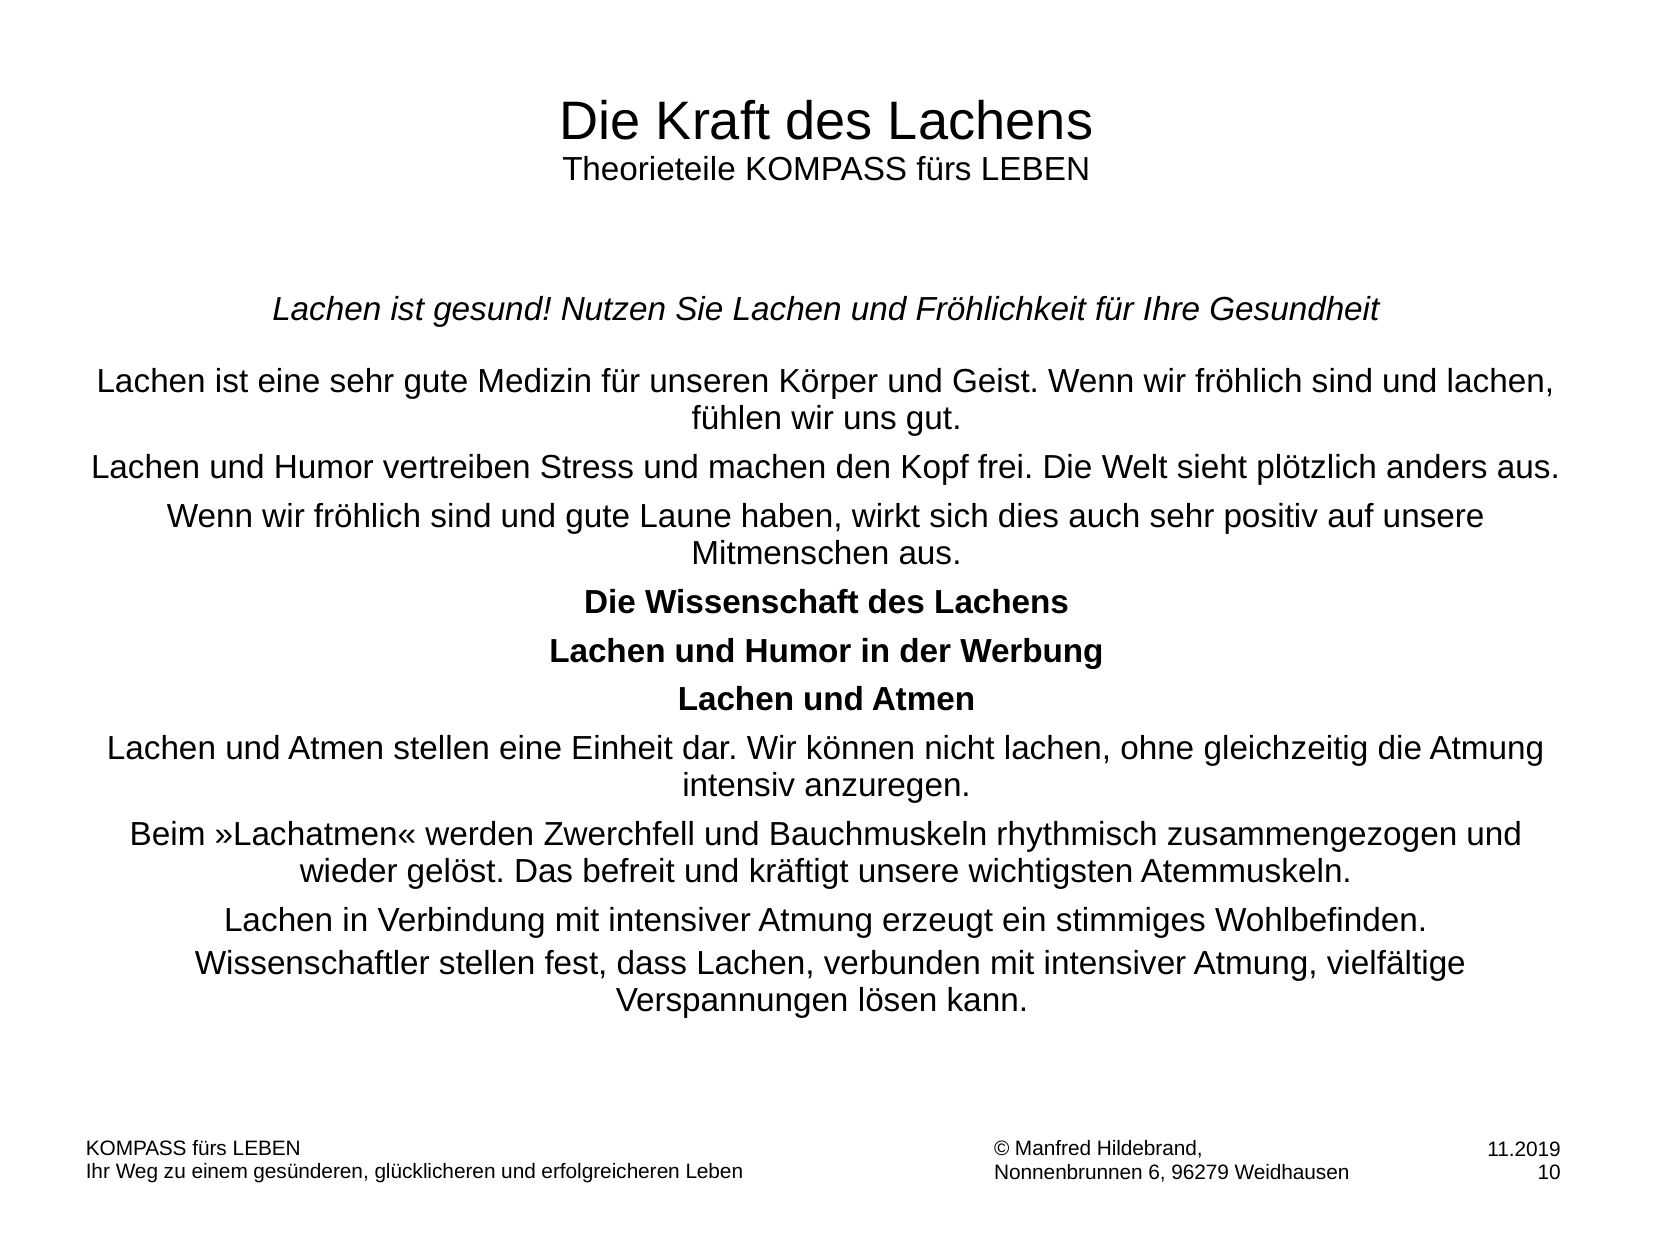

# Die Kraft des Lachens Theorieteile KOMPASS fürs LEBEN
Lachen ist gesund! Nutzen Sie Lachen und Fröhlichkeit für Ihre Gesundheit
Lachen ist eine sehr gute Medizin für unseren Körper und Geist. Wenn wir fröhlich sind und lachen, fühlen wir uns gut.
Lachen und Humor vertreiben Stress und machen den Kopf frei. Die Welt sieht plötzlich anders aus.
Wenn wir fröhlich sind und gute Laune haben, wirkt sich dies auch sehr positiv auf unsere Mitmenschen aus.
Die Wissenschaft des Lachens
Lachen und Humor in der Werbung
Lachen und Atmen
Lachen und Atmen stellen eine Einheit dar. Wir können nicht lachen, ohne gleichzeitig die Atmung intensiv anzuregen.
Beim »Lachatmen« werden Zwerchfell und Bauchmuskeln rhythmisch zusammengezogen und wieder gelöst. Das befreit und kräftigt unsere wichtigsten Atemmuskeln.
Lachen in Verbindung mit intensiver Atmung erzeugt ein stimmiges Wohlbefinden.
 Wissenschaftler stellen fest, dass Lachen, verbunden mit intensiver Atmung, vielfältige Verspannungen lösen kann.
KOMPASS fürs LEBEN
Ihr Weg zu einem gesünderen, glücklicheren und erfolgreicheren Leben
© Manfred Hildebrand,
Nonnenbrunnen 6, 96279 Weidhausen
11.2019
10